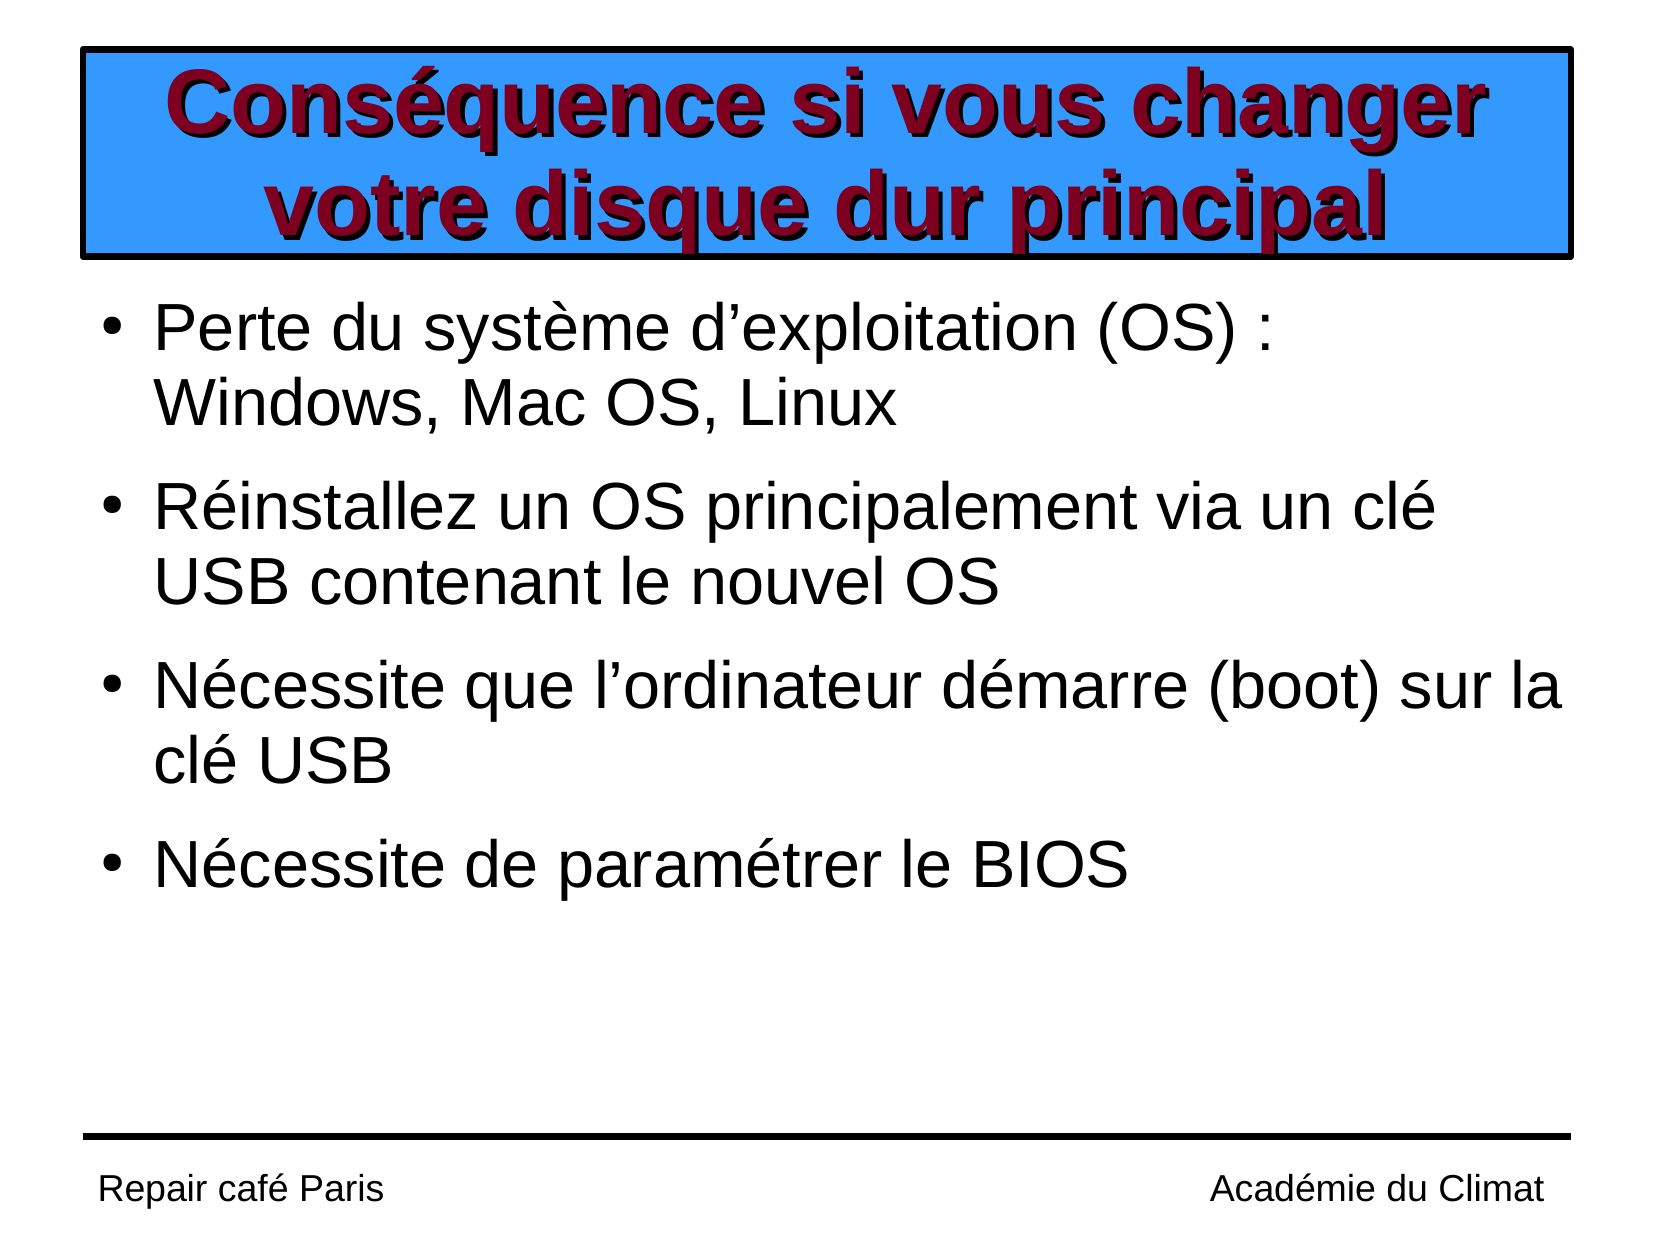

# Conséquence si vous changer votre disque dur principal
Perte du système d’exploitation (OS) : Windows, Mac OS, Linux
Réinstallez un OS principalement via un clé USB contenant le nouvel OS
Nécessite que l’ordinateur démarre (boot) sur la clé USB
Nécessite de paramétrer le BIOS
Repair café Paris	Académie du Climat